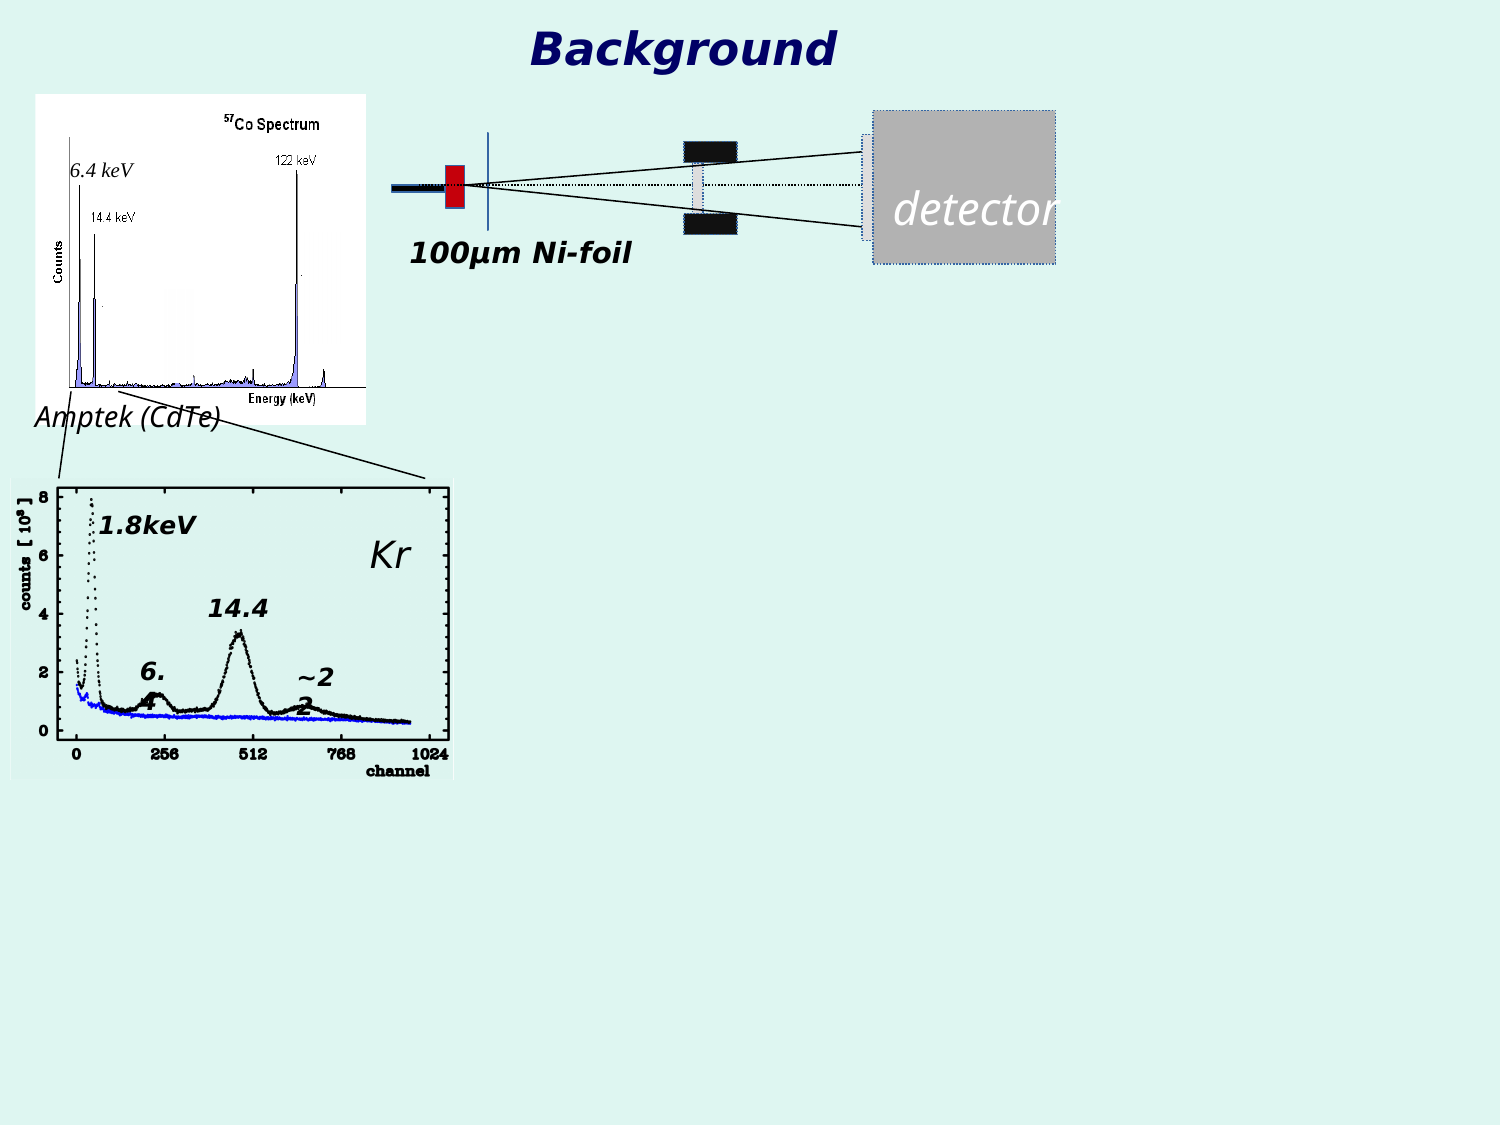

Background
detector
100μm Ni-foil
6.4 keV
Amptek (CdTe)
1.8keV
Kr
14.4
6.4
~22